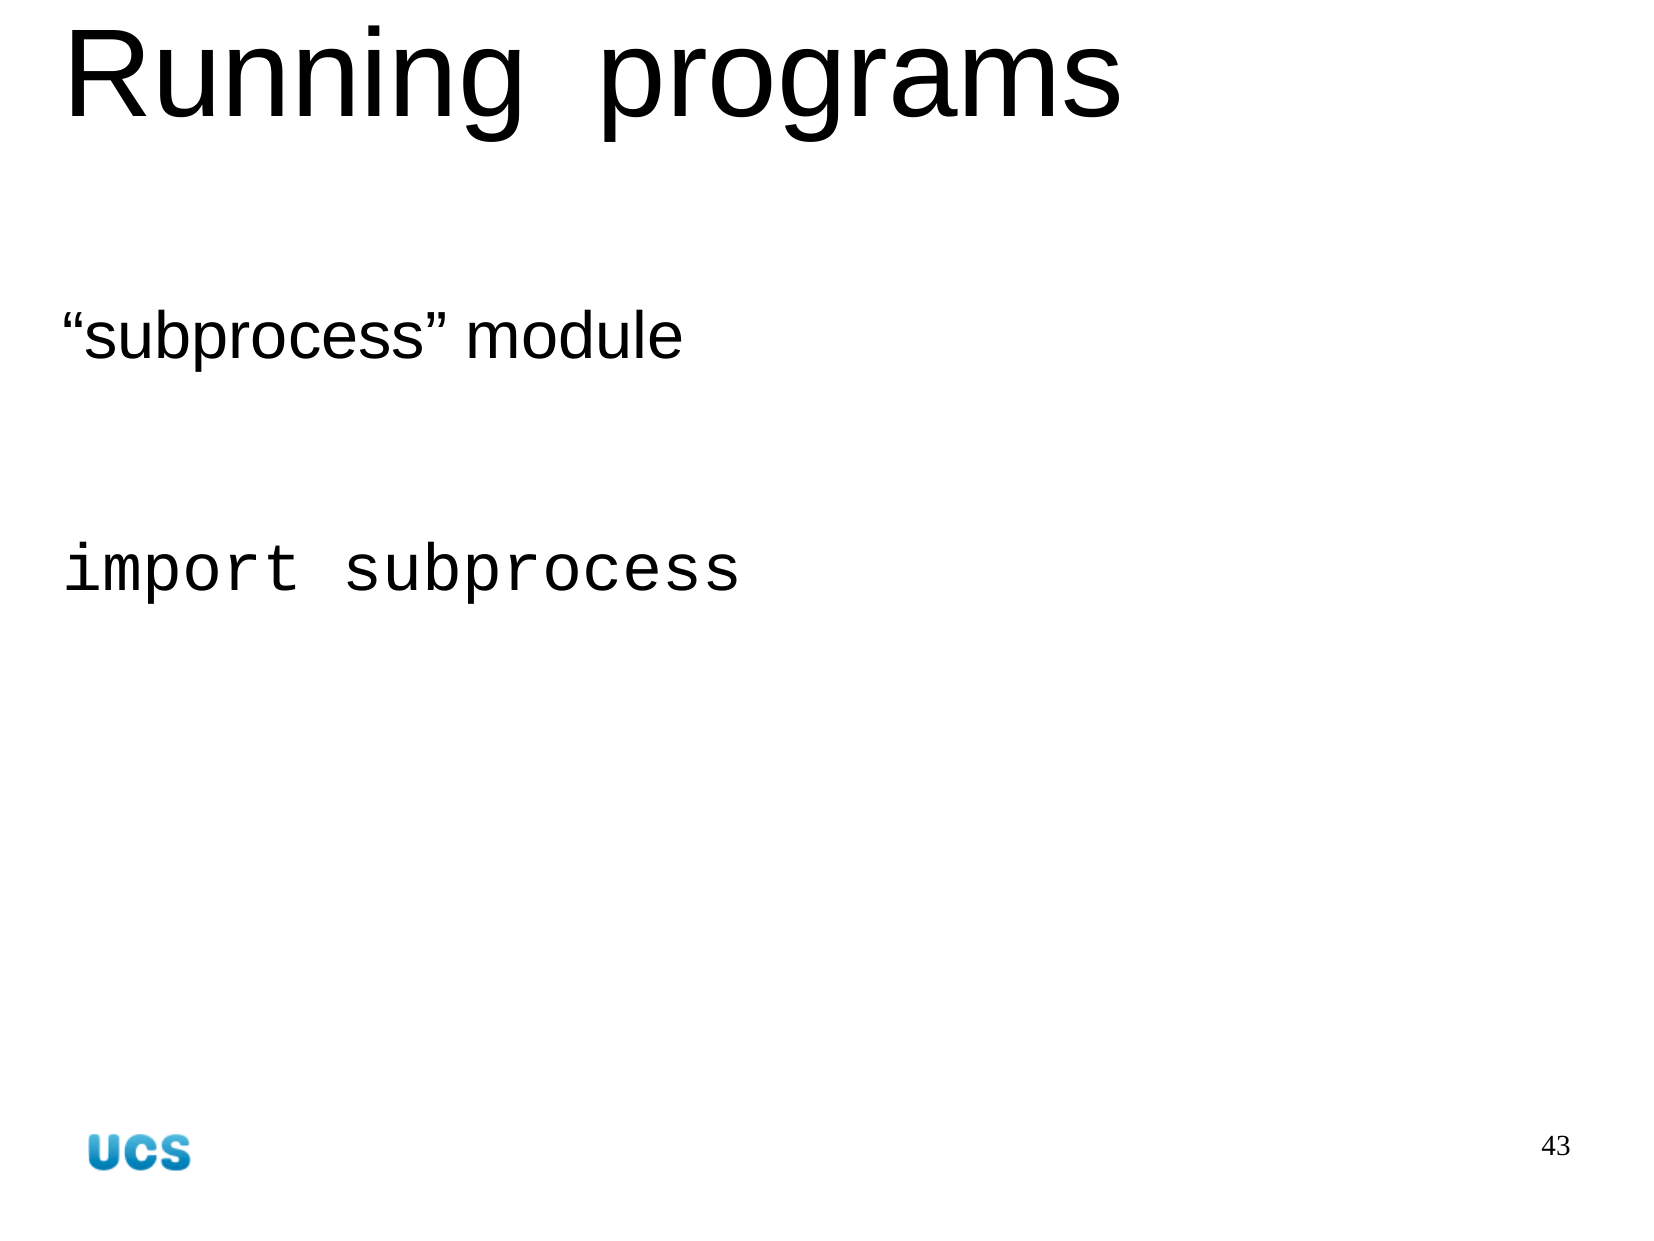

Running programs
“subprocess” module
import subprocess
43